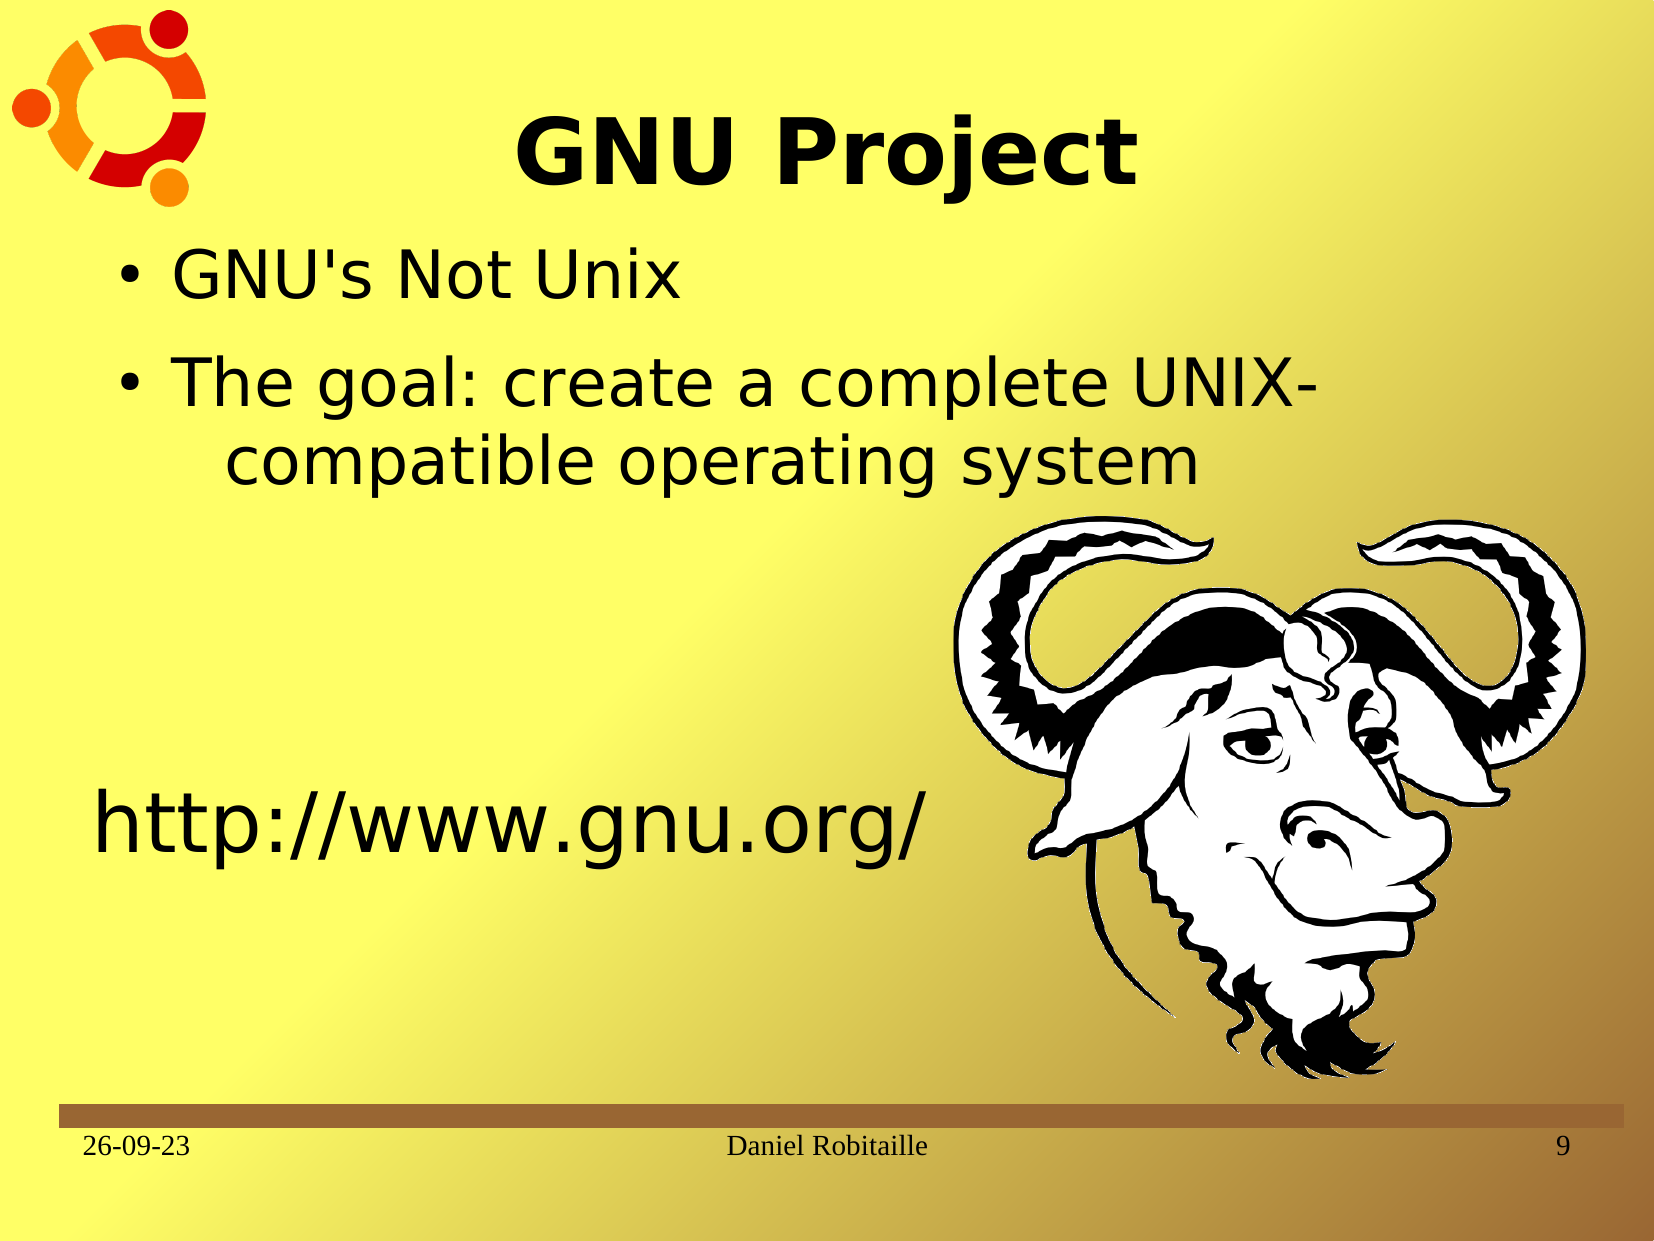

# GNU Project
GNU's Not Unix
The goal: create a complete UNIX-compatible operating system
http://www.gnu.org/
Daniel Robitaille
9